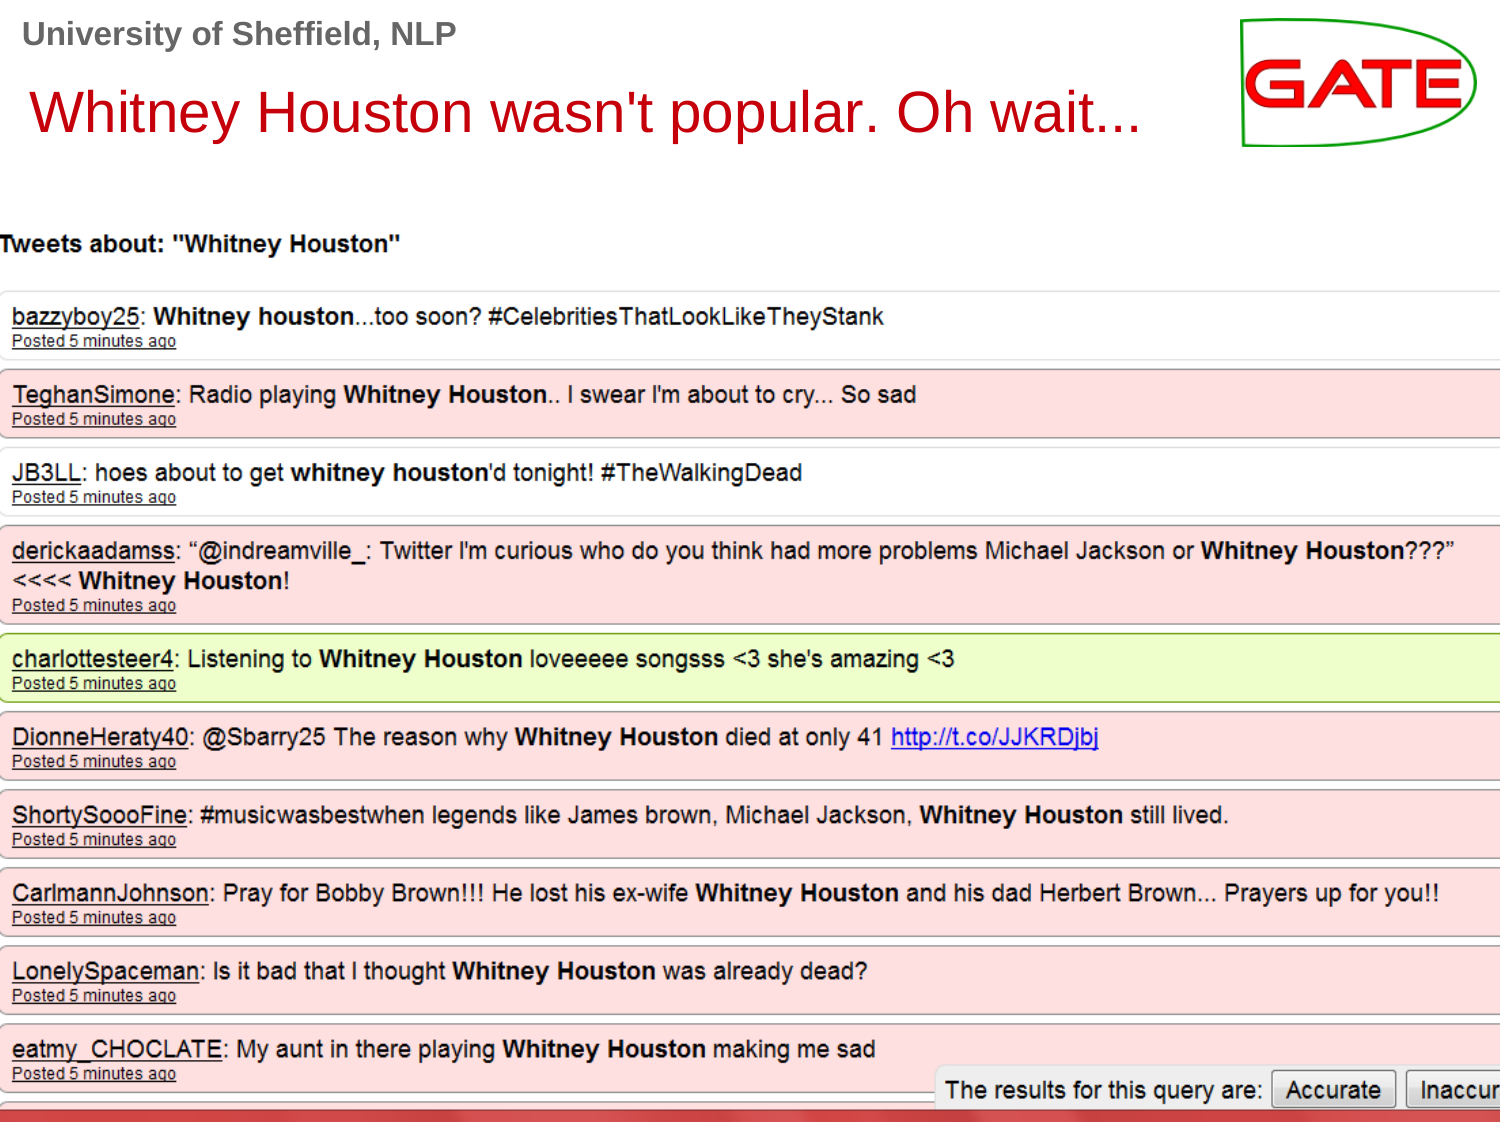

# Whitney Houston wasn't popular. Oh wait...